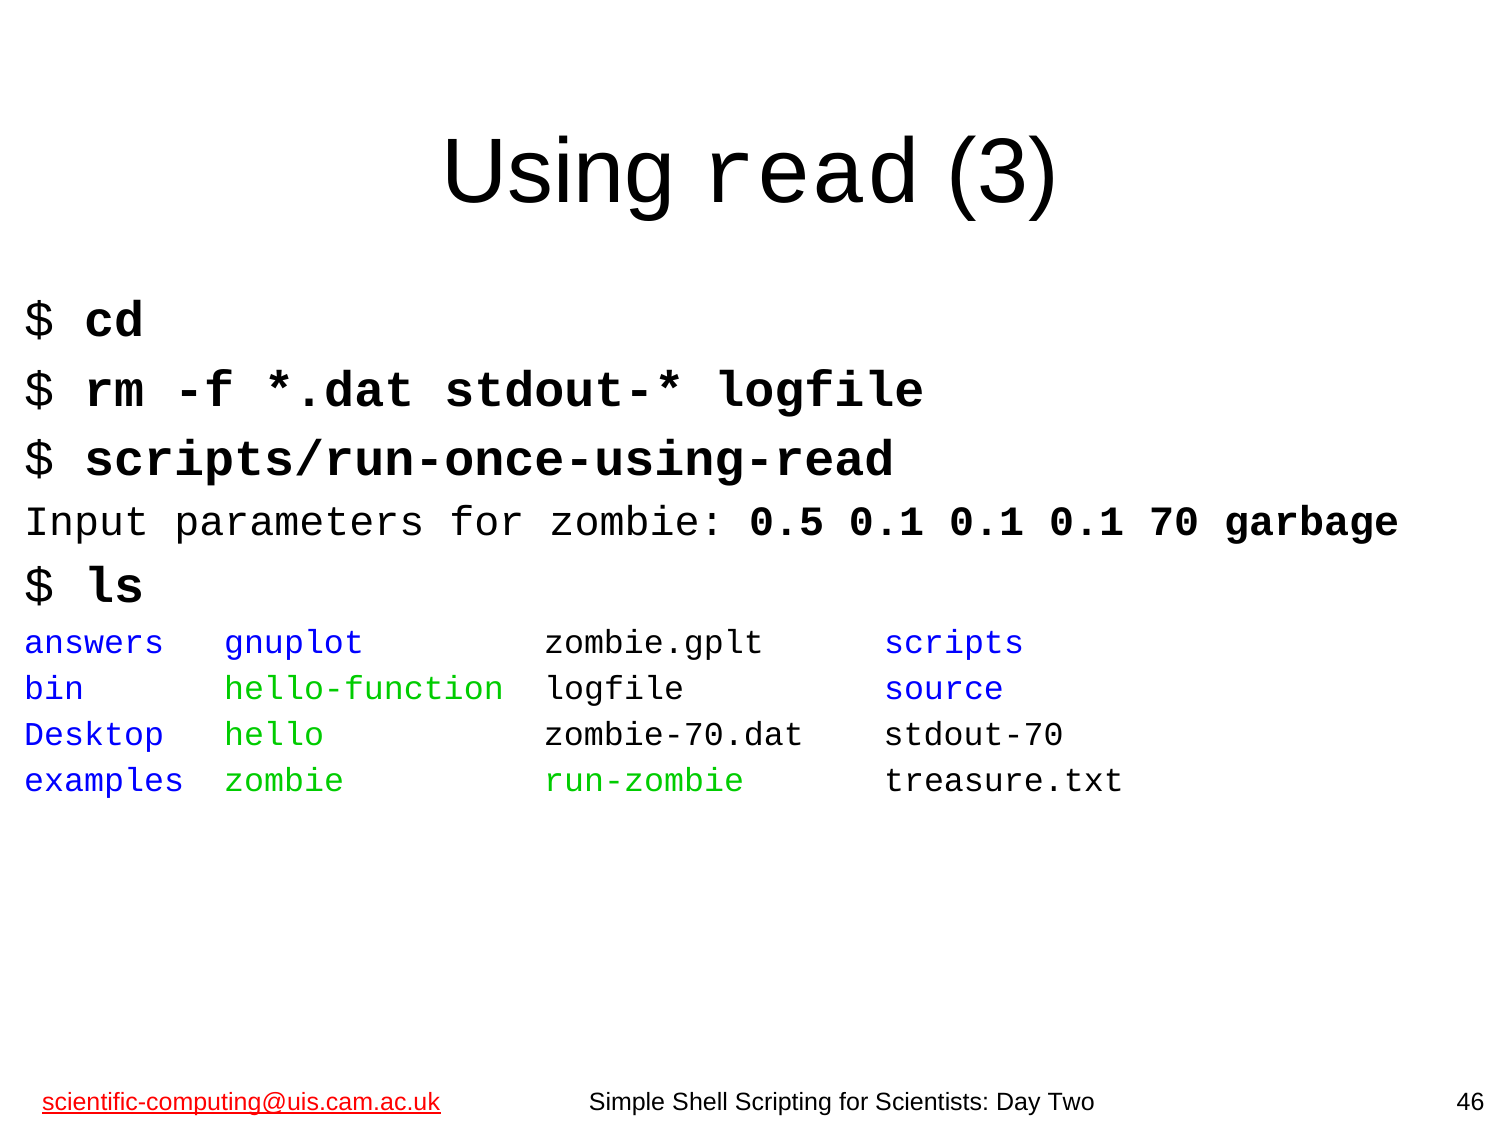

# Using read (3)
$ cd
$ rm -f *.dat stdout-* logfile
$ scripts/run-once-using-read
Input parameters for zombie: 0.5 0.1 0.1 0.1 70 garbage
$ ls
answers gnuplot zombie.gplt scripts
bin hello-function logfile source
Desktop hello zombie-70.dat stdout-70
examples zombie run-zombie treasure.txt
escience-support@ucs.cam.ac.uk	Simple Shell Scripting for Scientists: Day Two
46